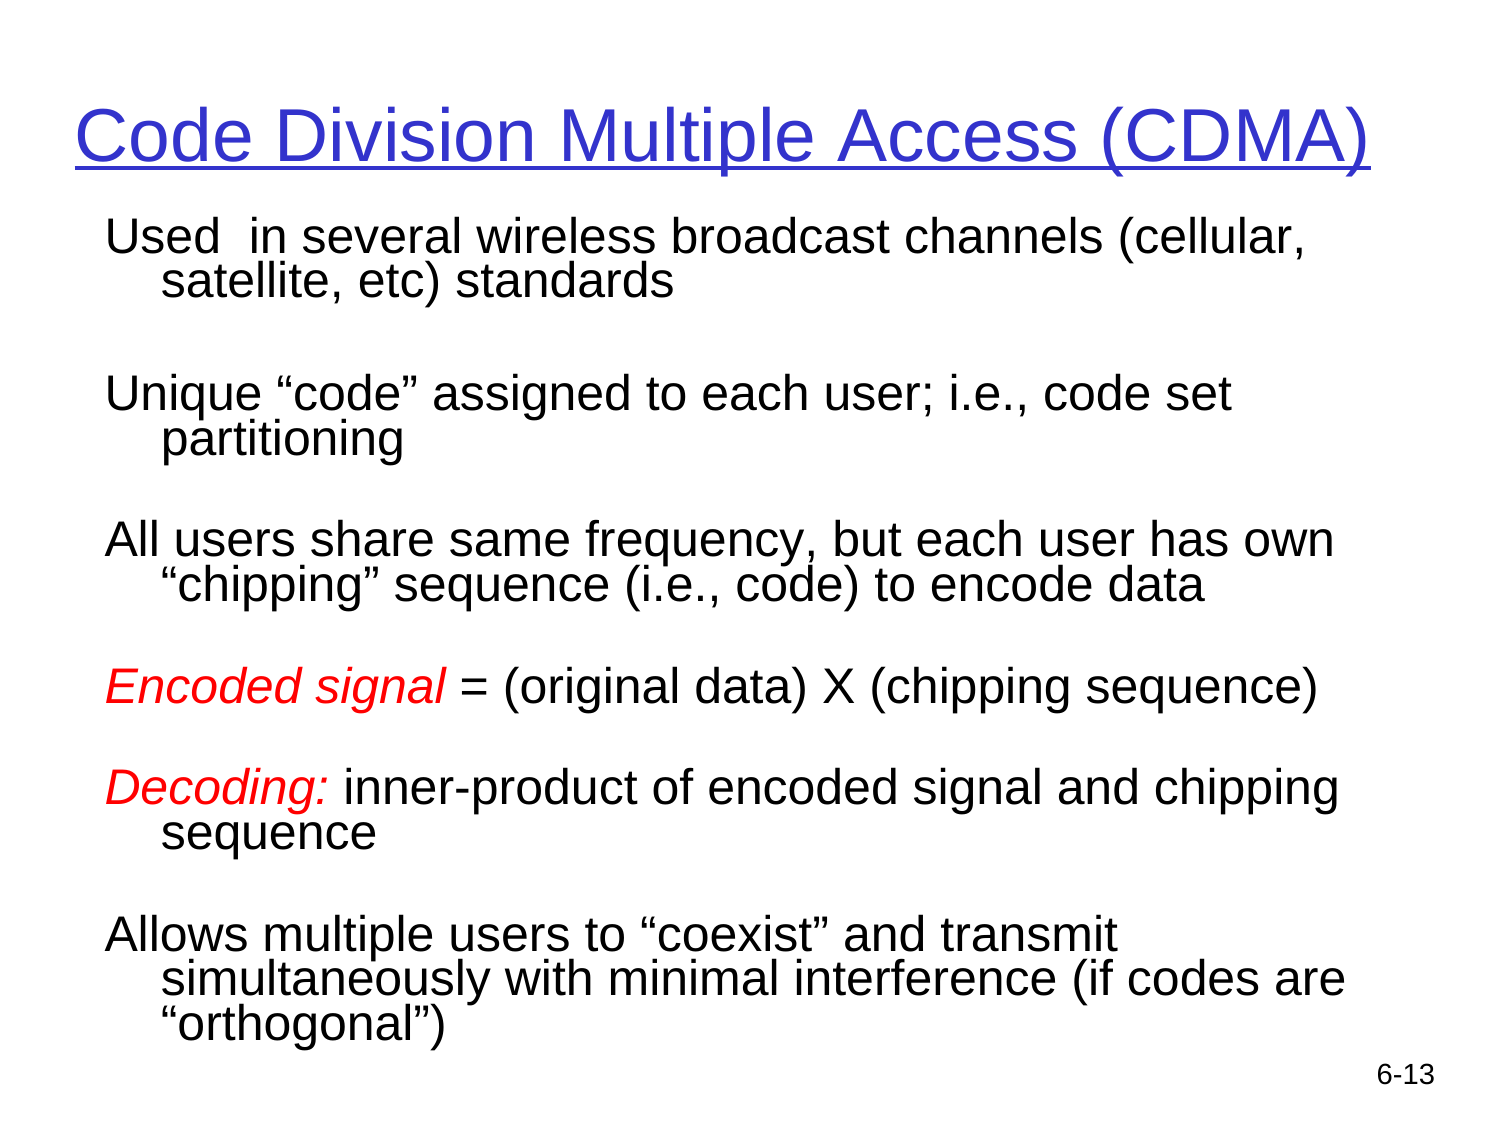

# Code Division Multiple Access (CDMA)
Used in several wireless broadcast channels (cellular, satellite, etc) standards
Unique “code” assigned to each user; i.e., code set partitioning
All users share same frequency, but each user has own “chipping” sequence (i.e., code) to encode data
Encoded signal = (original data) X (chipping sequence)
Decoding: inner-product of encoded signal and chipping sequence
Allows multiple users to “coexist” and transmit simultaneously with minimal interference (if codes are “orthogonal”)
13